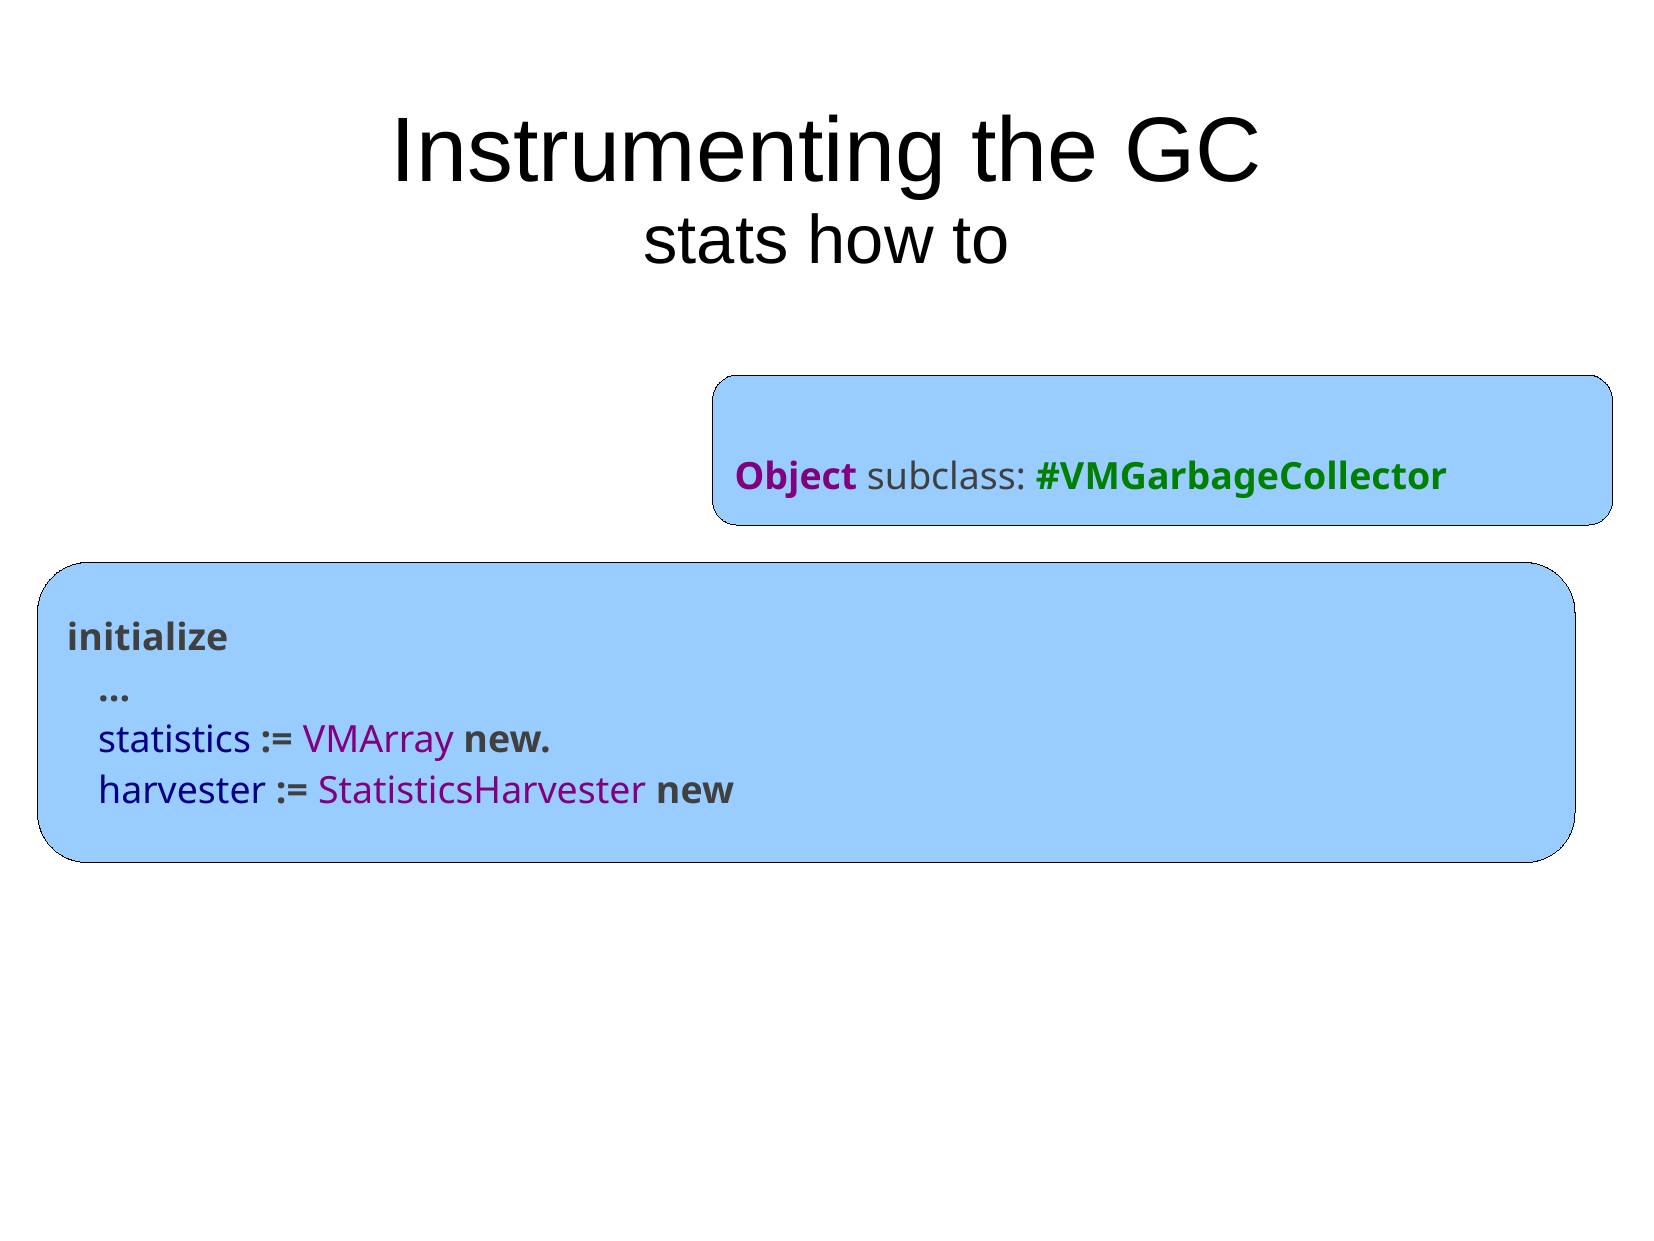

Instrumenting the GC
stats how to
Object subclass: #VMGarbageCollector
initialize
	...
	statistics := VMArray new.
	harvester := StatisticsHarvester new